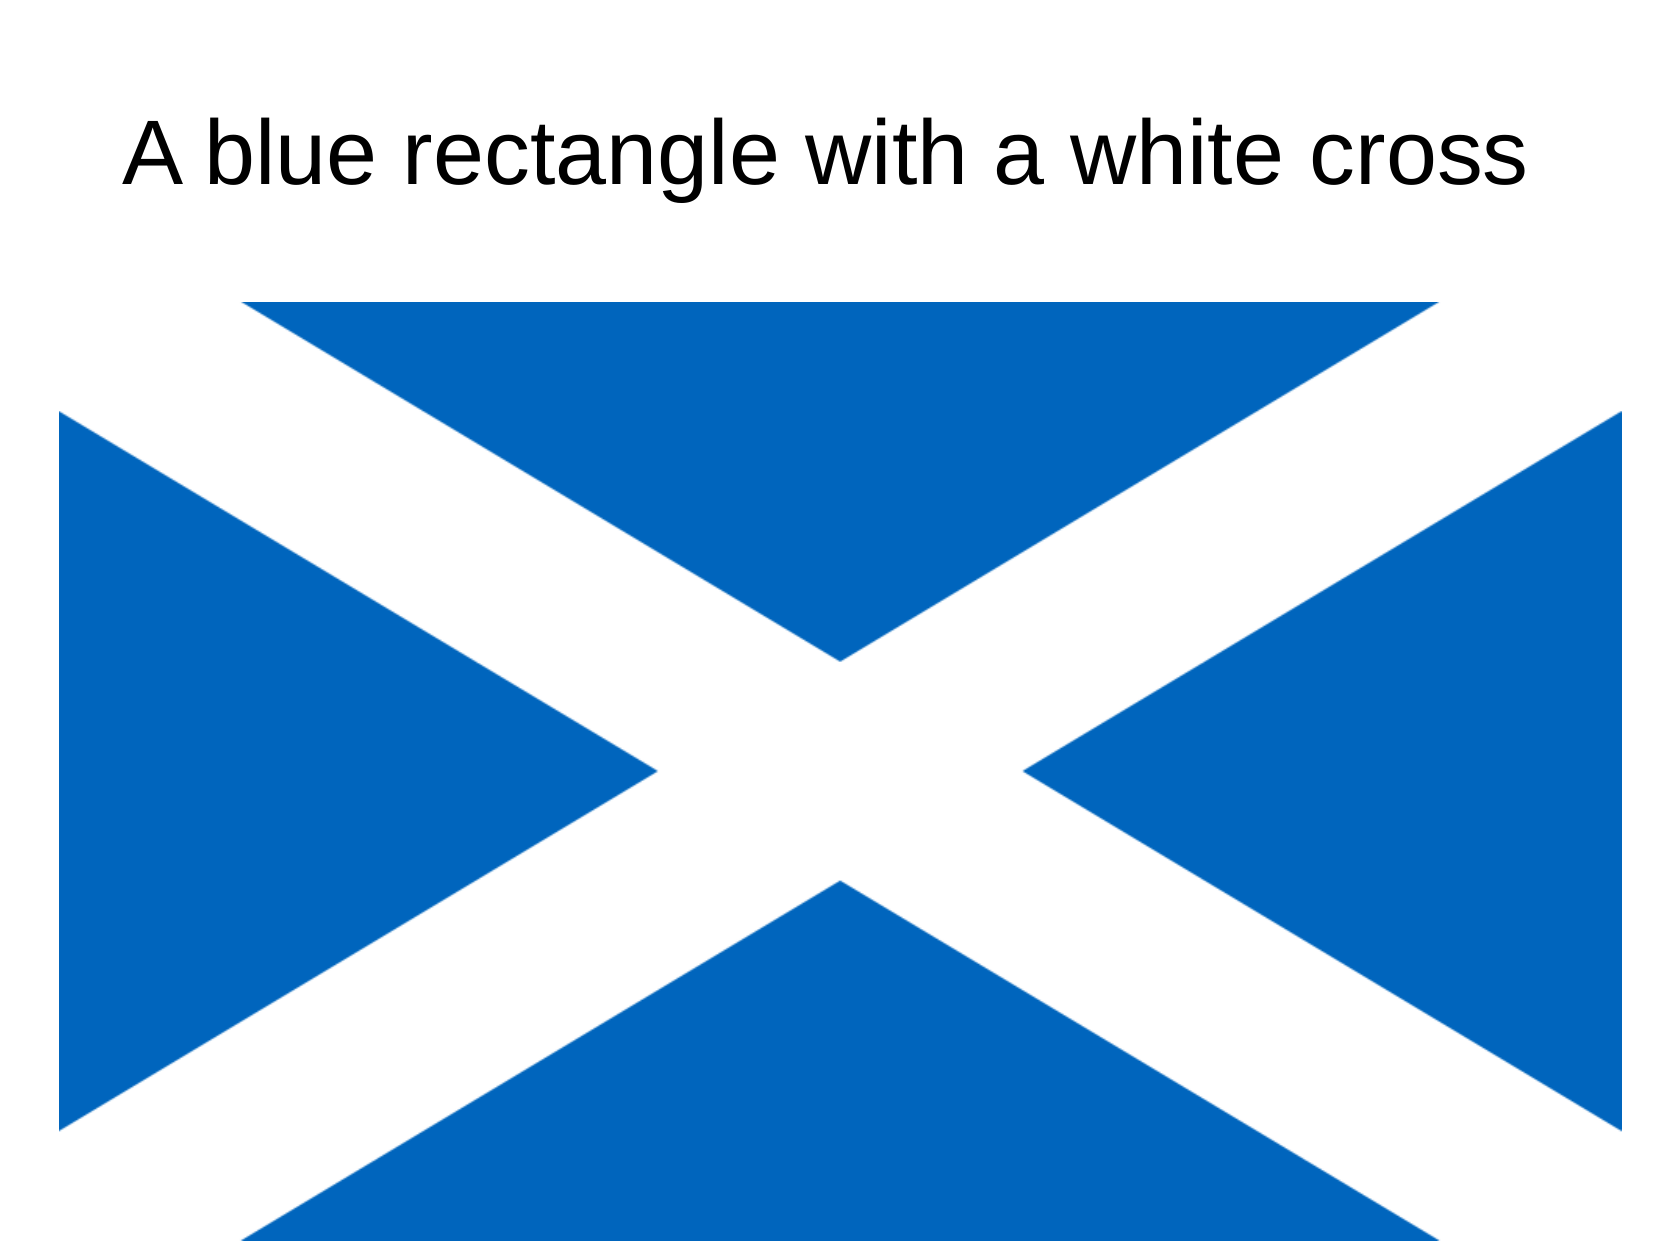

# A blue rectangle with a white cross